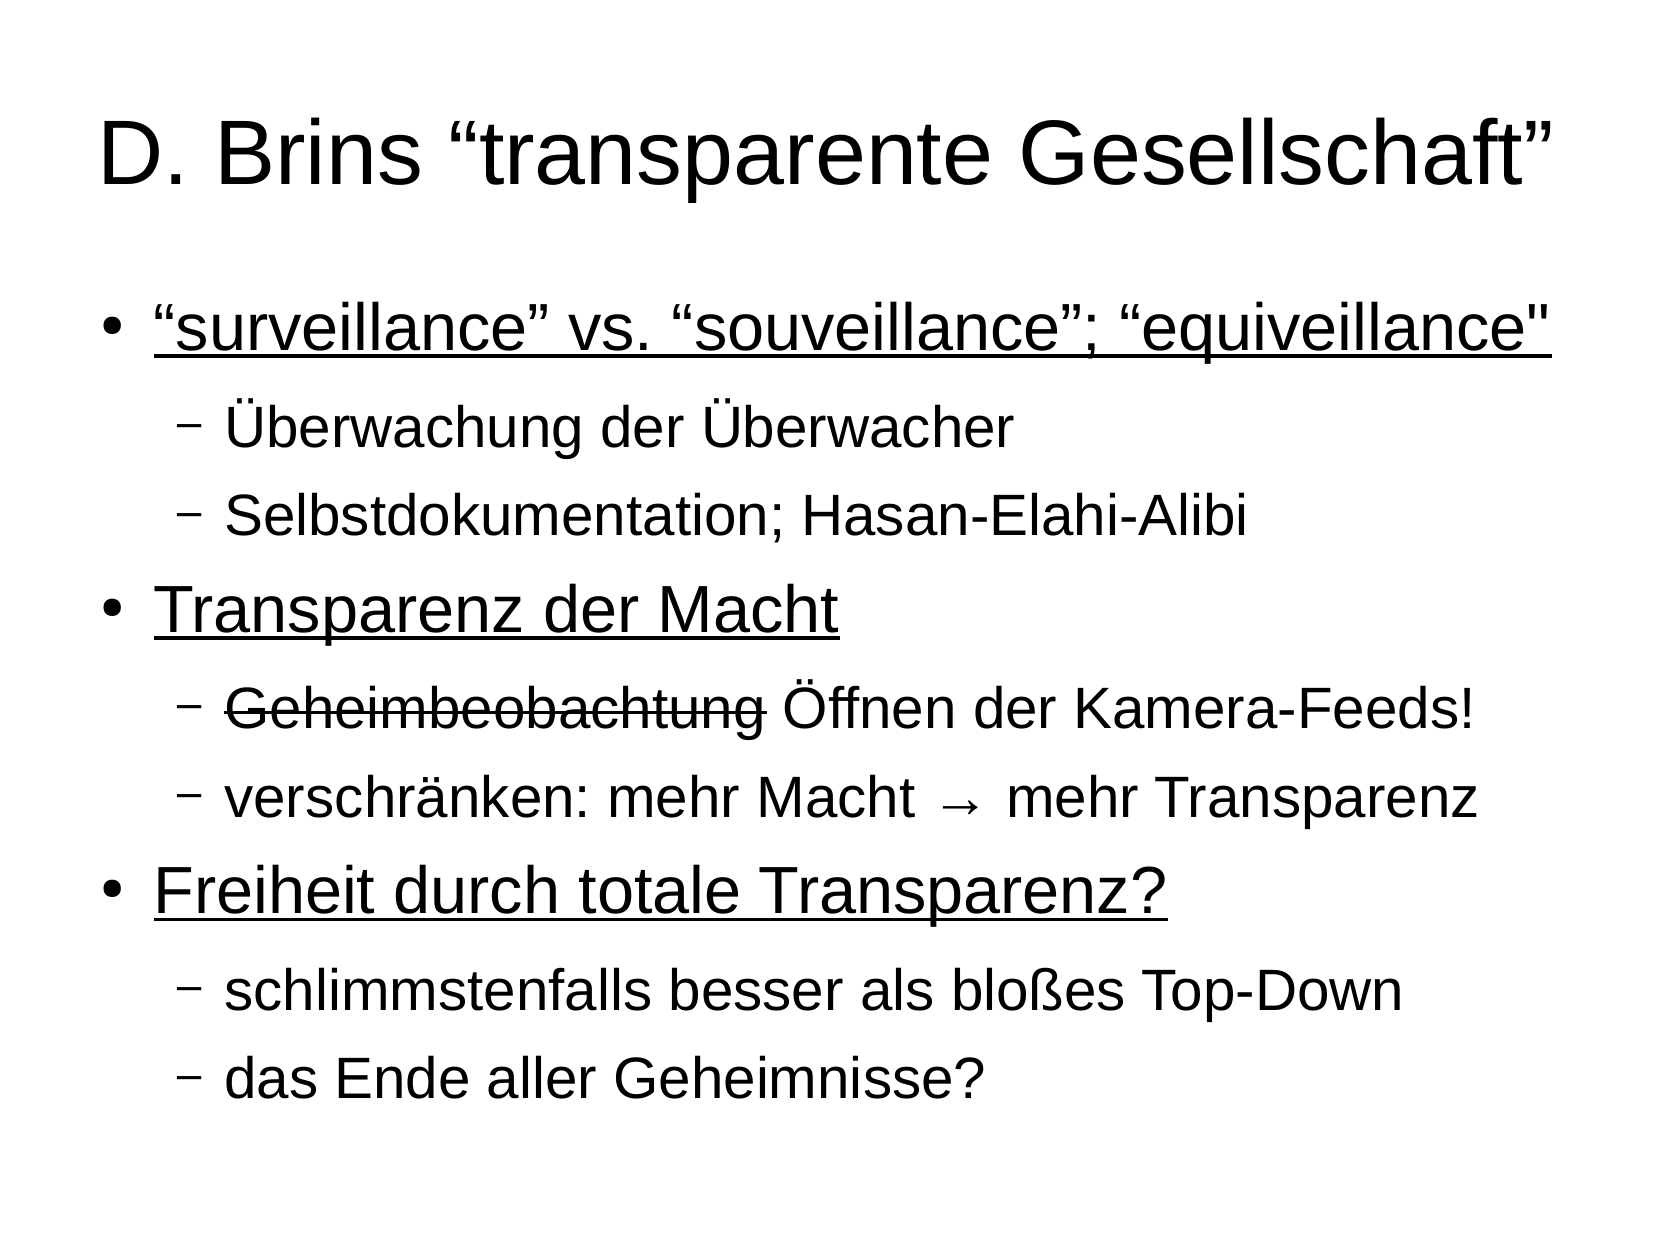

# D. Brins “transparente Gesellschaft”
“surveillance” vs. “souveillance”; “equiveillance"
Überwachung der Überwacher
Selbstdokumentation; Hasan-Elahi-Alibi
Transparenz der Macht
Geheimbeobachtung Öffnen der Kamera-Feeds!
verschränken: mehr Macht → mehr Transparenz
Freiheit durch totale Transparenz?
schlimmstenfalls besser als bloßes Top-Down
das Ende aller Geheimnisse?